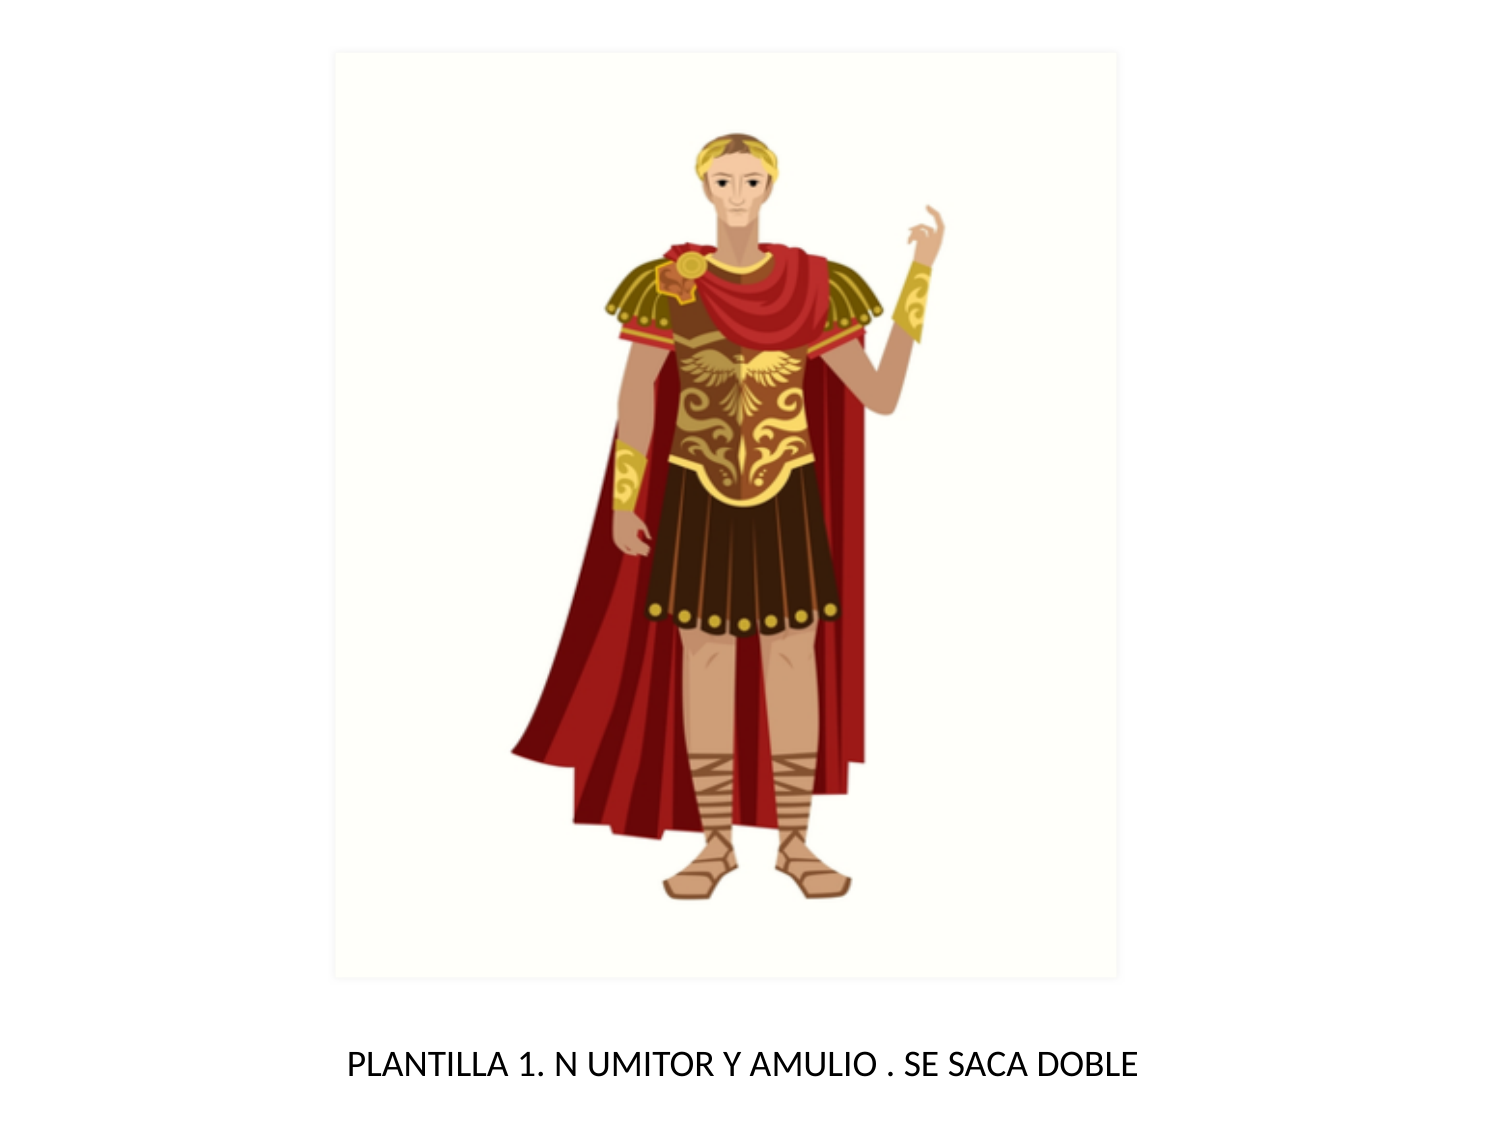

PLANTILLA 1. N UMITOR Y AMULIO . SE SACA DOBLE